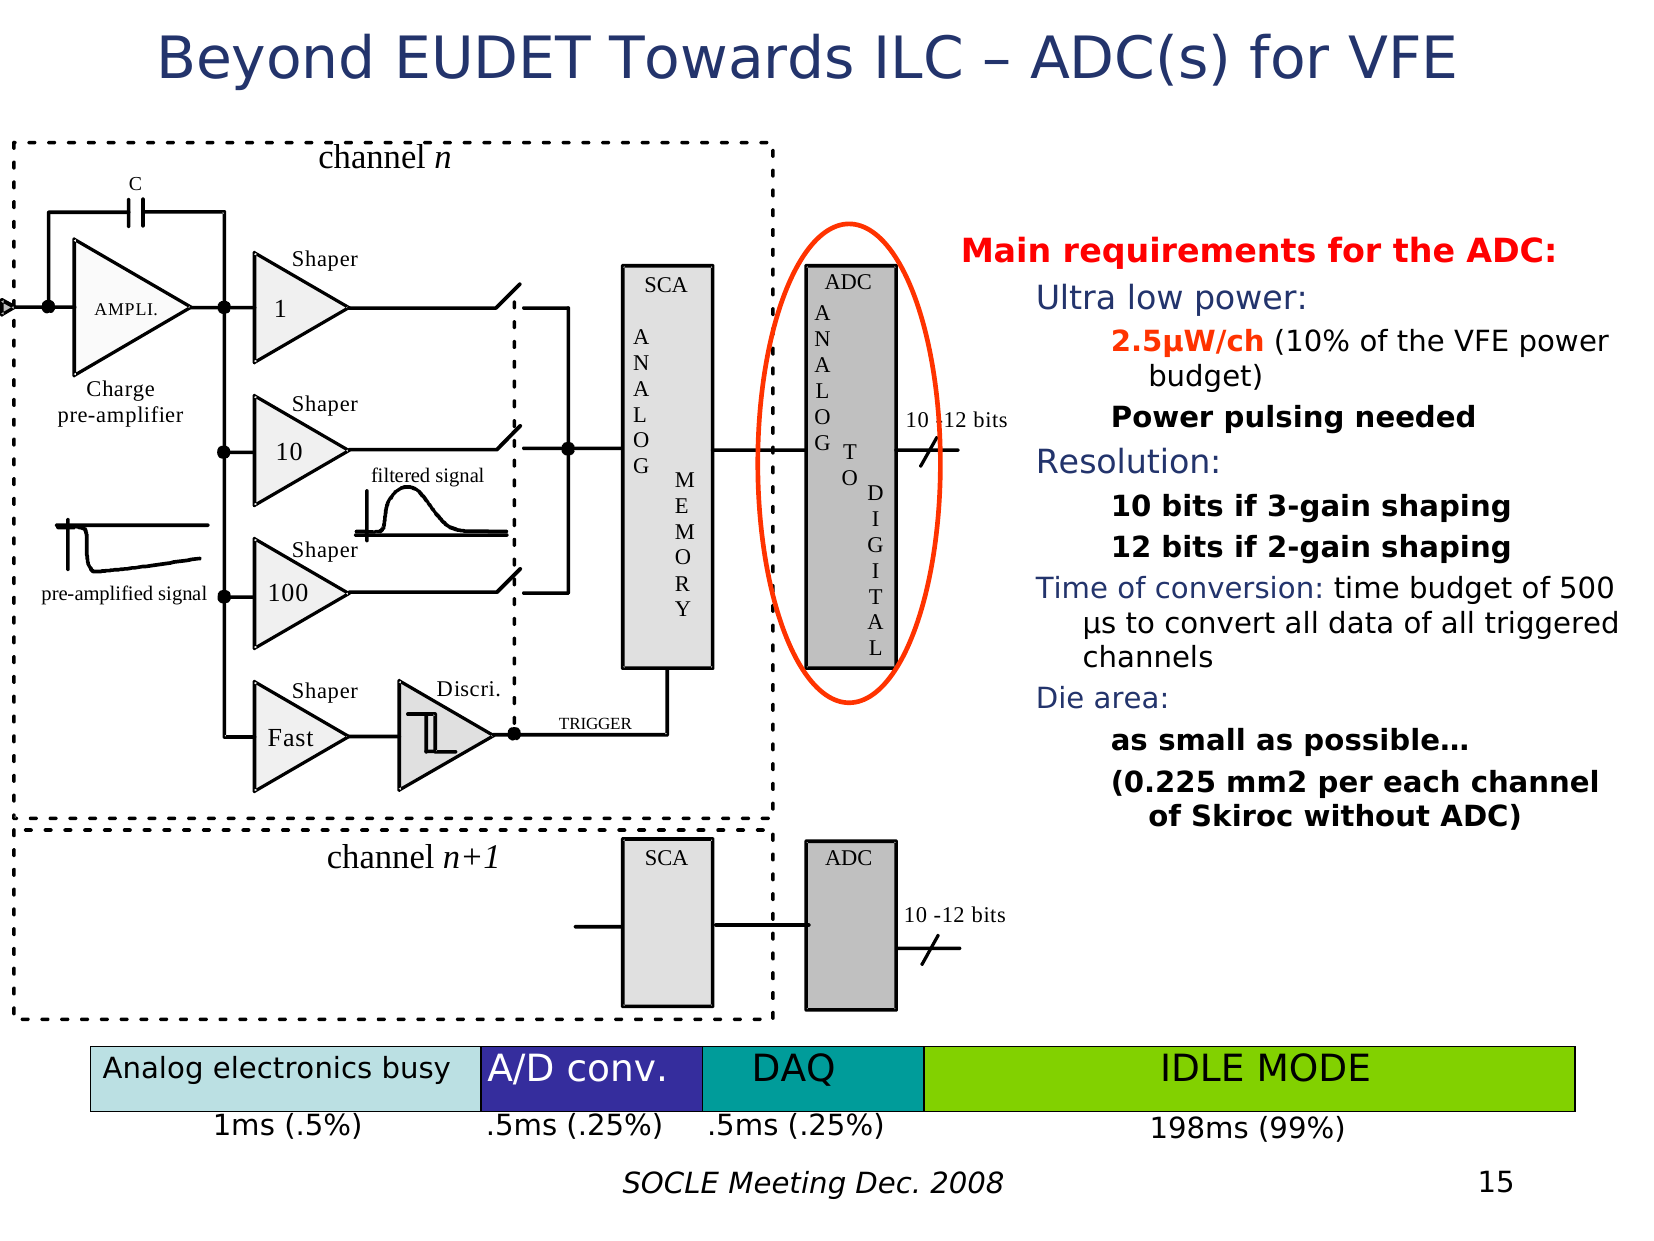

Beyond EUDET Towards ILC – ADC(s) for VFE
Main requirements for the ADC:
Ultra low power:
2.5µW/ch (10% of the VFE power budget)
Power pulsing needed
Resolution:
10 bits if 3-gain shaping
12 bits if 2-gain shaping
Time of conversion: time budget of 500 µs to convert all data of all triggered channels
Die area:
as small as possible…
(0.225 mm2 per each channel of Skiroc without ADC)
A/D conv.
DAQ
IDLE MODE
Analog electronics busy
1ms (.5%)
.5ms (.25%)
.5ms (.25%)
198ms (99%)